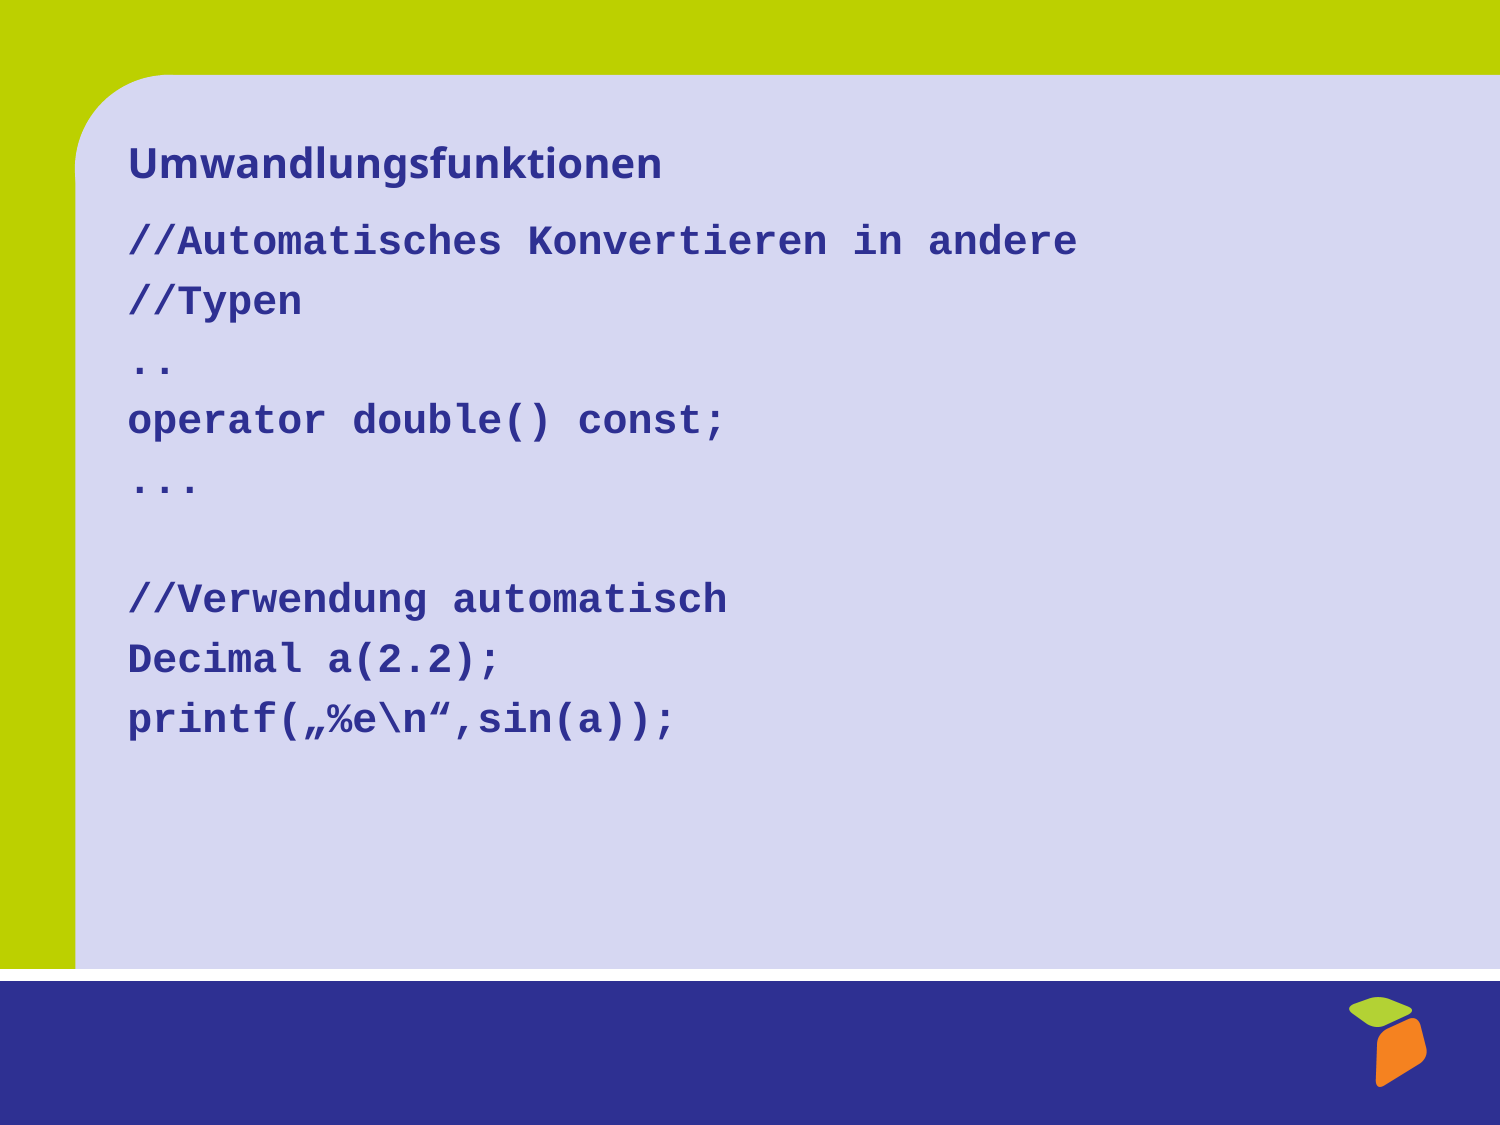

# Umwandlungsfunktionen
//Automatisches Konvertieren in andere
//Typen
..
operator double() const;
...
//Verwendung automatisch
Decimal a(2.2);
printf(„%e\n“,sin(a));